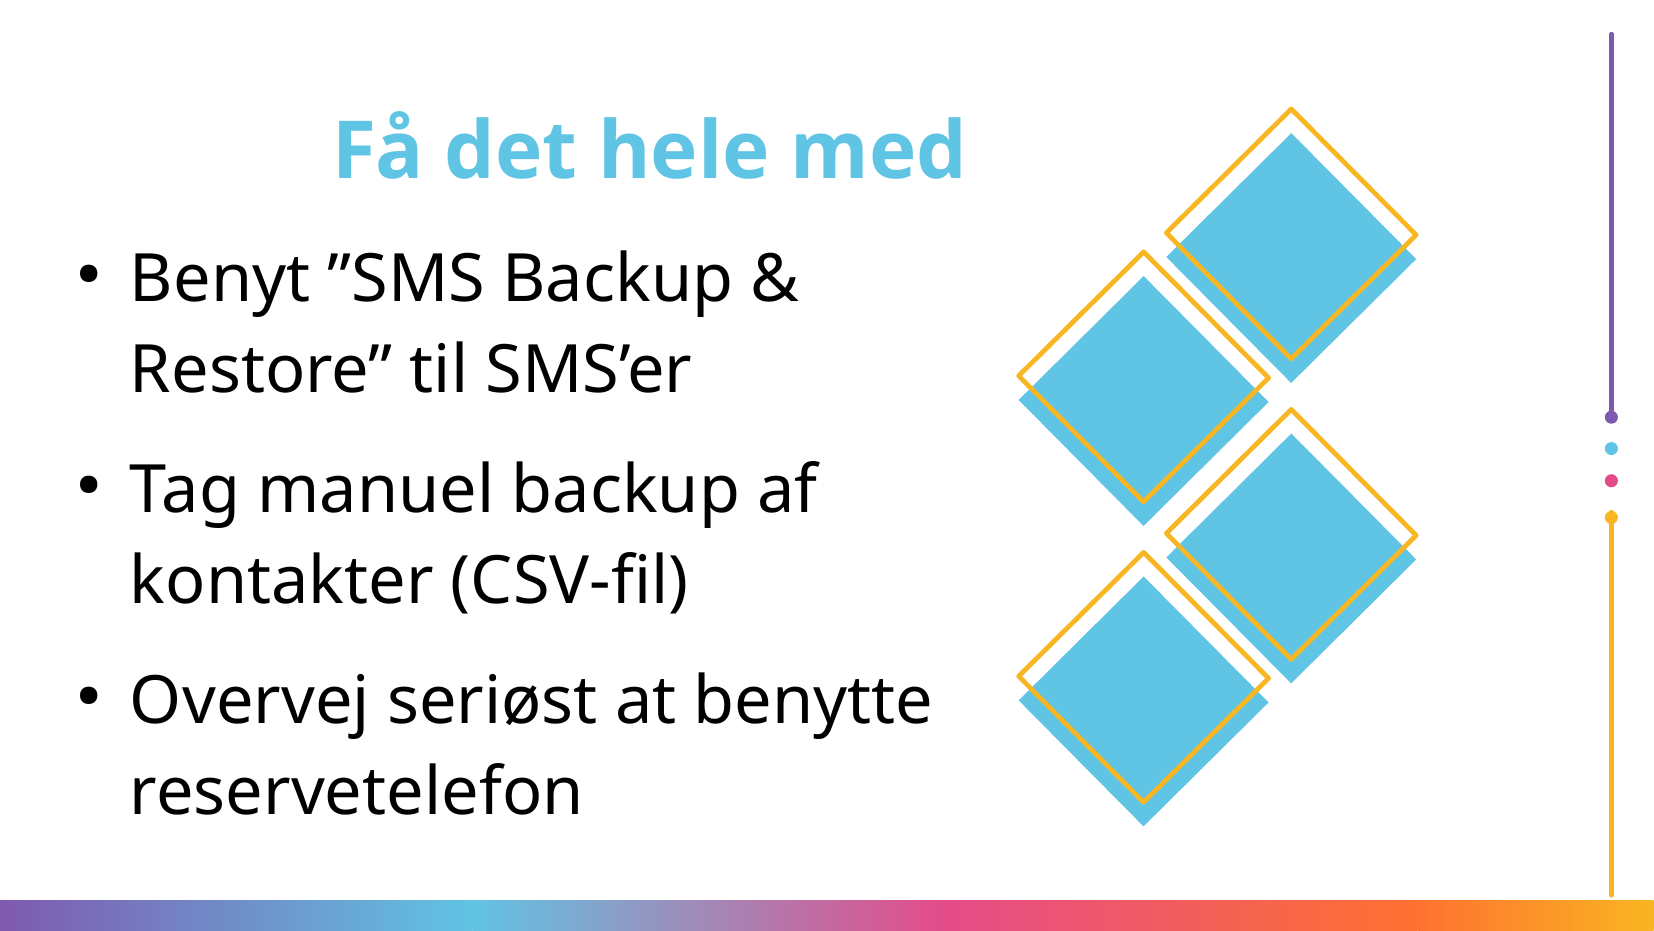

# Få det hele med
Benyt ”SMS Backup & Restore” til SMS’er
Tag manuel backup af kontakter (CSV-fil)
Overvej seriøst at benytte reservetelefon